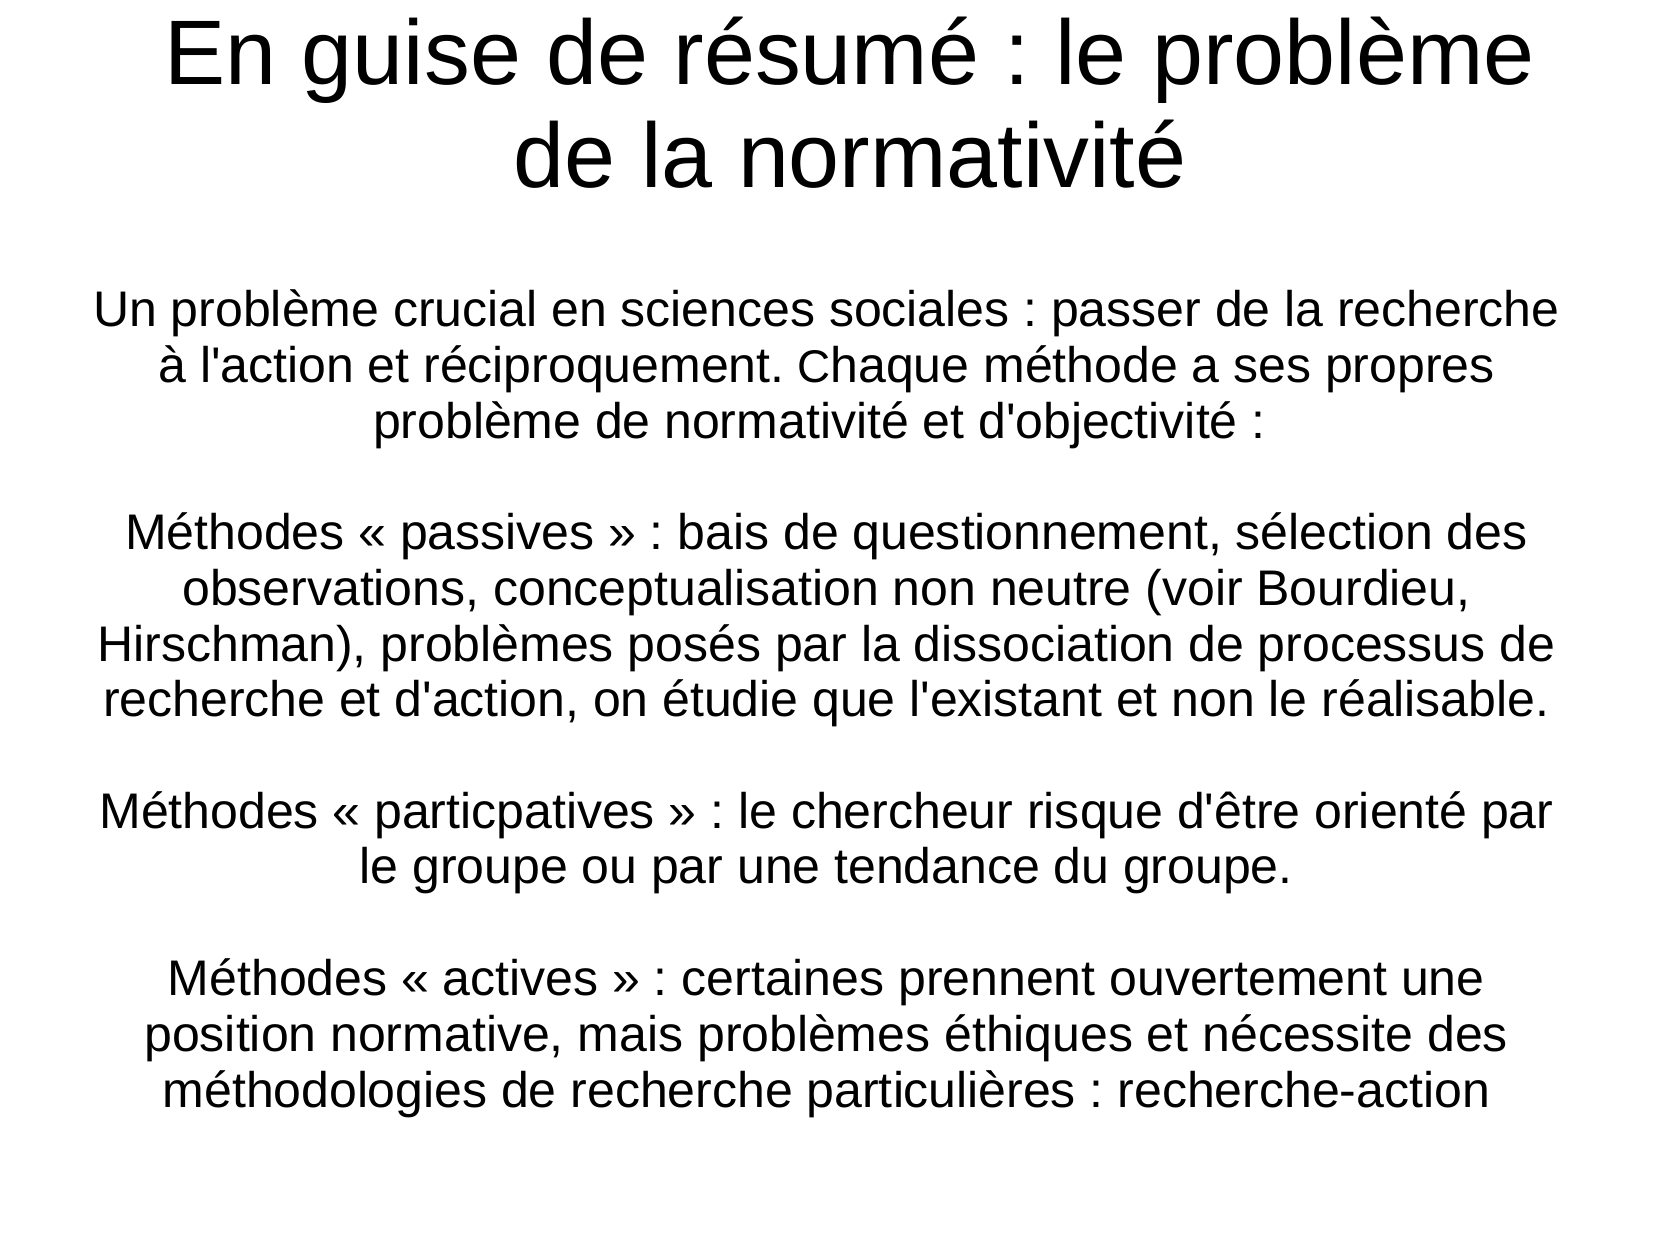

# En guise de résumé : le problème de la normativité
Un problème crucial en sciences sociales : passer de la recherche à l'action et réciproquement. Chaque méthode a ses propres problème de normativité et d'objectivité :
Méthodes « passives » : bais de questionnement, sélection des observations, conceptualisation non neutre (voir Bourdieu, Hirschman), problèmes posés par la dissociation de processus de recherche et d'action, on étudie que l'existant et non le réalisable.
Méthodes « particpatives » : le chercheur risque d'être orienté par le groupe ou par une tendance du groupe.
Méthodes « actives » : certaines prennent ouvertement une position normative, mais problèmes éthiques et nécessite des méthodologies de recherche particulières : recherche-action